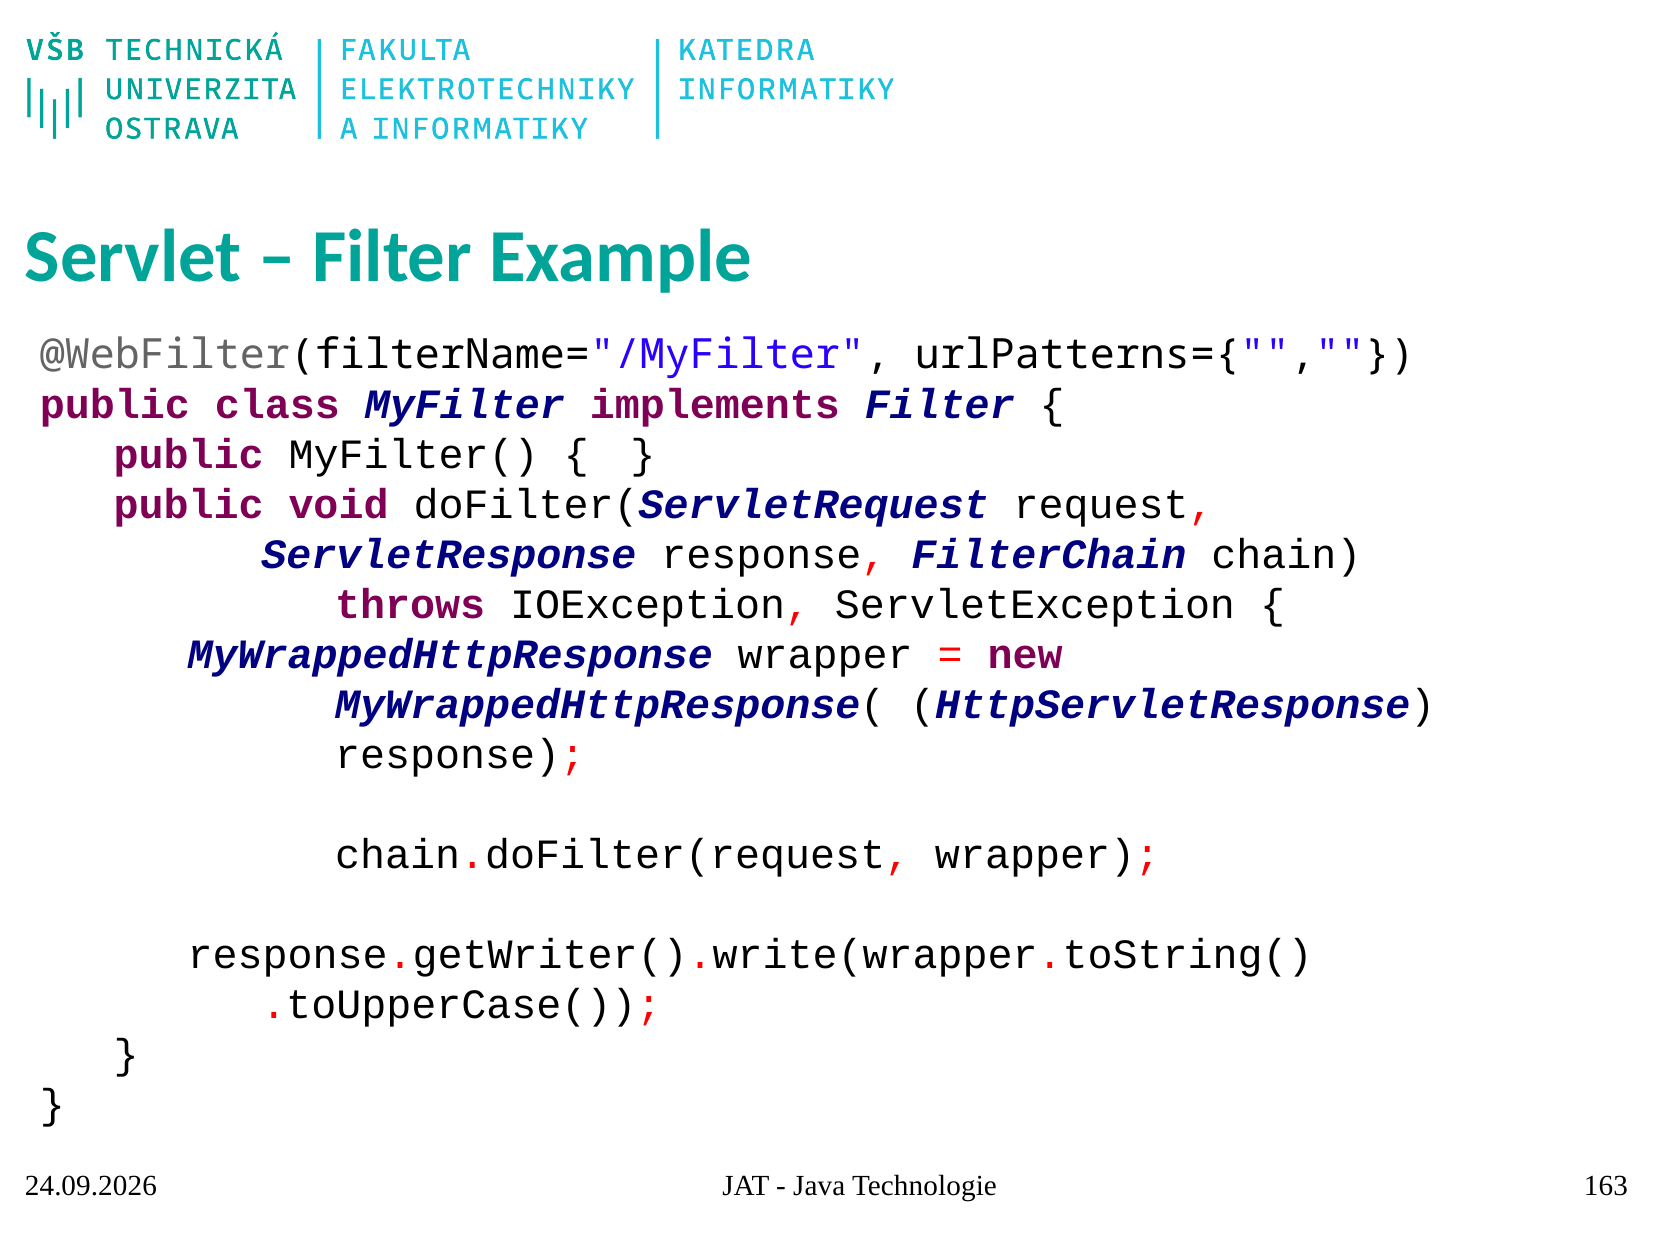

Servlet – Filter Example
# @WebFilter(filterName="/MyFilter", urlPatterns={"",""})
public class MyFilter implements Filter {
	public MyFilter() {	}
	public void doFilter(ServletRequest request,
			ServletResponse response, FilterChain chain)
				throws IOException, ServletException {
		MyWrappedHttpResponse wrapper = new
				MyWrappedHttpResponse( (HttpServletResponse)
				response);
				chain.doFilter(request, wrapper);
		response.getWriter().write(wrapper.toString()
			.toUpperCase());
	}
}
JAT - Java Technologie
163